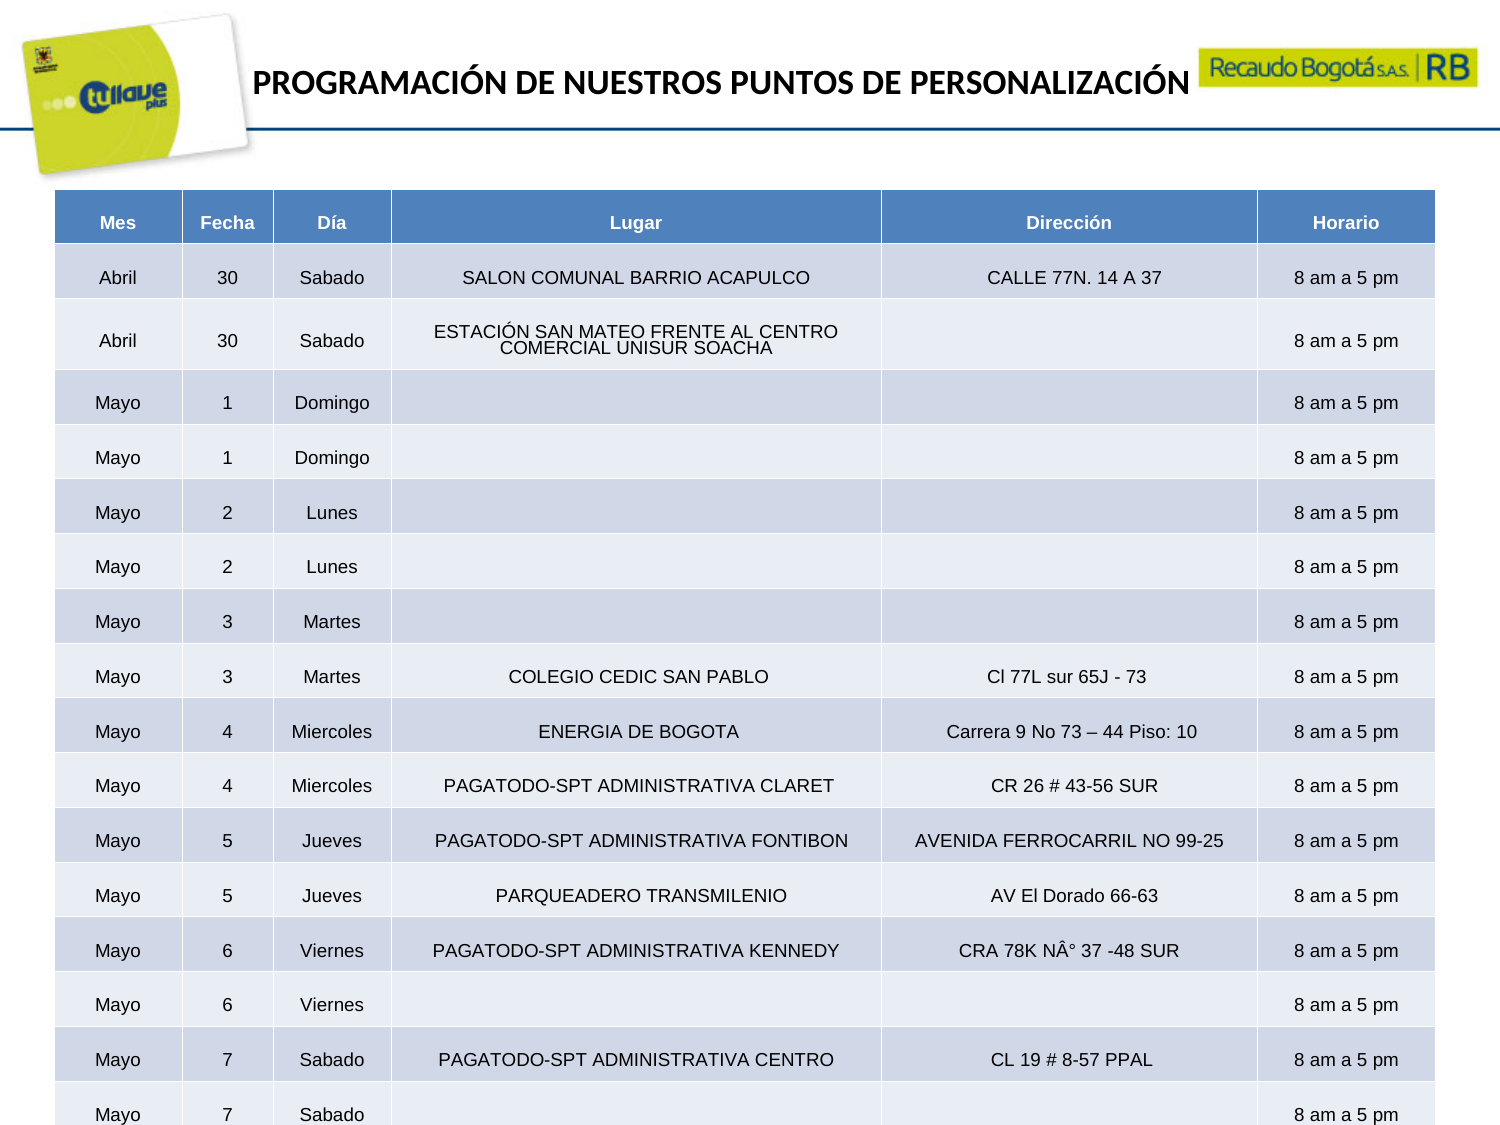

PROGRAMACIÓN DE NUESTROS PUNTOS DE PERSONALIZACIÓN
| Mes | Fecha | Día | Lugar | Dirección | Horario |
| --- | --- | --- | --- | --- | --- |
| Abril | 30 | Sabado | SALON COMUNAL BARRIO ACAPULCO | CALLE 77N. 14 A 37 | 8 am a 5 pm |
| Abril | 30 | Sabado | ESTACIÓN SAN MATEO FRENTE AL CENTRO COMERCIAL UNISUR SOACHA | | 8 am a 5 pm |
| Mayo | 1 | Domingo | | | 8 am a 5 pm |
| Mayo | 1 | Domingo | | | 8 am a 5 pm |
| Mayo | 2 | Lunes | | | 8 am a 5 pm |
| Mayo | 2 | Lunes | | | 8 am a 5 pm |
| Mayo | 3 | Martes | | | 8 am a 5 pm |
| Mayo | 3 | Martes | COLEGIO CEDIC SAN PABLO | Cl 77L sur 65J - 73 | 8 am a 5 pm |
| Mayo | 4 | Miercoles | ENERGIA DE BOGOTA | Carrera 9 No 73 – 44 Piso: 10 | 8 am a 5 pm |
| Mayo | 4 | Miercoles | PAGATODO-SPT ADMINISTRATIVA CLARET | CR 26 # 43-56 SUR | 8 am a 5 pm |
| Mayo | 5 | Jueves | PAGATODO-SPT ADMINISTRATIVA FONTIBON | AVENIDA FERROCARRIL NO 99-25 | 8 am a 5 pm |
| Mayo | 5 | Jueves | PARQUEADERO TRANSMILENIO | AV El Dorado 66-63 | 8 am a 5 pm |
| Mayo | 6 | Viernes | PAGATODO-SPT ADMINISTRATIVA KENNEDY | CRA 78K NÂ° 37 -48 SUR | 8 am a 5 pm |
| Mayo | 6 | Viernes | | | 8 am a 5 pm |
| Mayo | 7 | Sabado | PAGATODO-SPT ADMINISTRATIVA CENTRO | CL 19 # 8-57 PPAL | 8 am a 5 pm |
| Mayo | 7 | Sabado | | | 8 am a 5 pm |